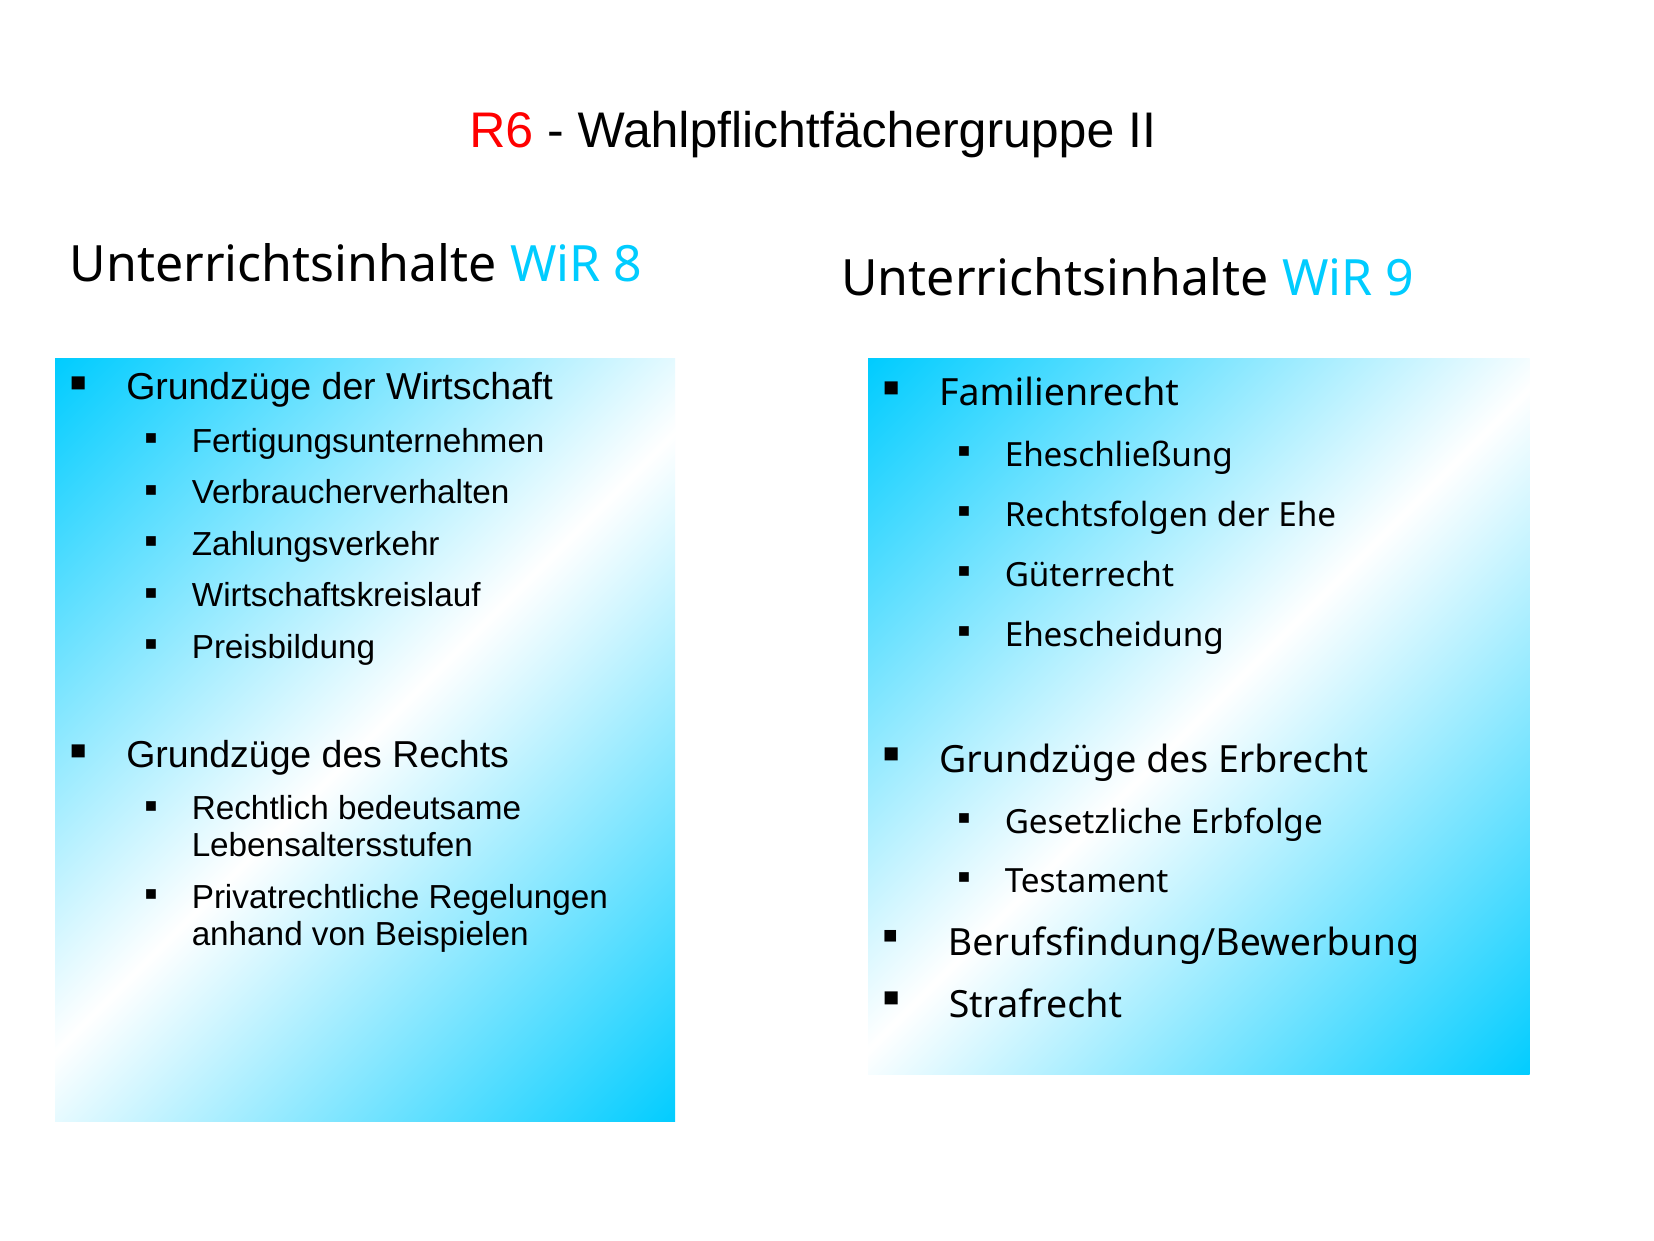

R6 - Wahlpflichtfächergruppe II
Unterrichtsinhalte WiR 8
Unterrichtsinhalte WiR 9
# Grundzüge der Wirtschaft
Fertigungsunternehmen
Verbraucherverhalten
Zahlungsverkehr
Wirtschaftskreislauf
Preisbildung
Grundzüge des Rechts
Rechtlich bedeutsame Lebensaltersstufen
Privatrechtliche Regelungen anhand von Beispielen
Familienrecht
Eheschließung
Rechtsfolgen der Ehe
Güterrecht
Ehescheidung
Grundzüge des Erbrecht
Gesetzliche Erbfolge
Testament
 Berufsfindung/Bewerbung
 Strafrecht